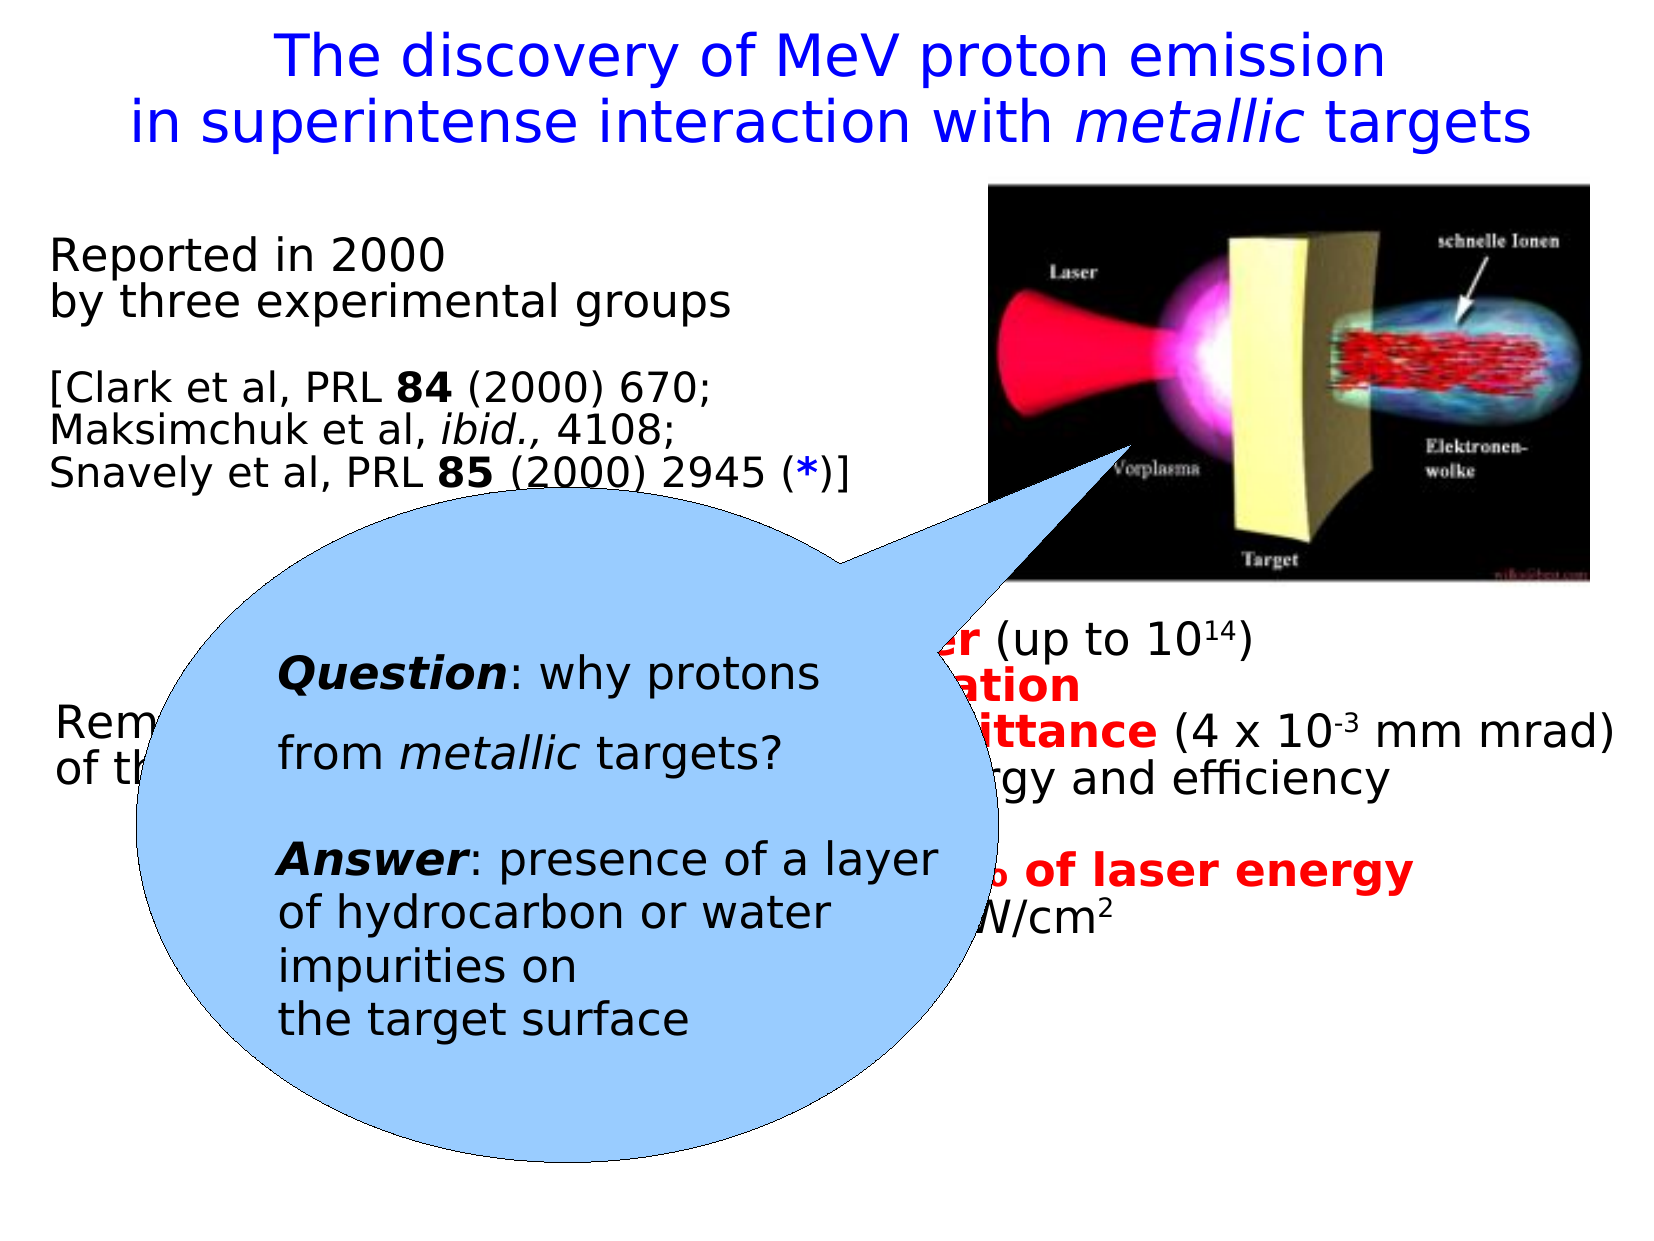

The discovery of MeV proton emission
in superintense interaction with metallic targets
Reported in 2000
by three experimental groups
[Clark et al, PRL 84 (2000) 670;
Maksimchuk et al, ibid., 4108;
Snavely et al, PRL 85 (2000) 2945 (*)]
- high number (up to 1014)
- good collimation
- ultra-low emittance (4 x 10-3 mm mrad)
- maximum energy and efficiency
 observed (*):
 58 MeV , 12% of laser energy
 @ I=3 x 1020 W/cm2
Question: why protons
from metallic targets?
Answer: presence of a layer
of hydrocarbon or water
impurities on
the target surface
Remarkable properties
of the proton beam: